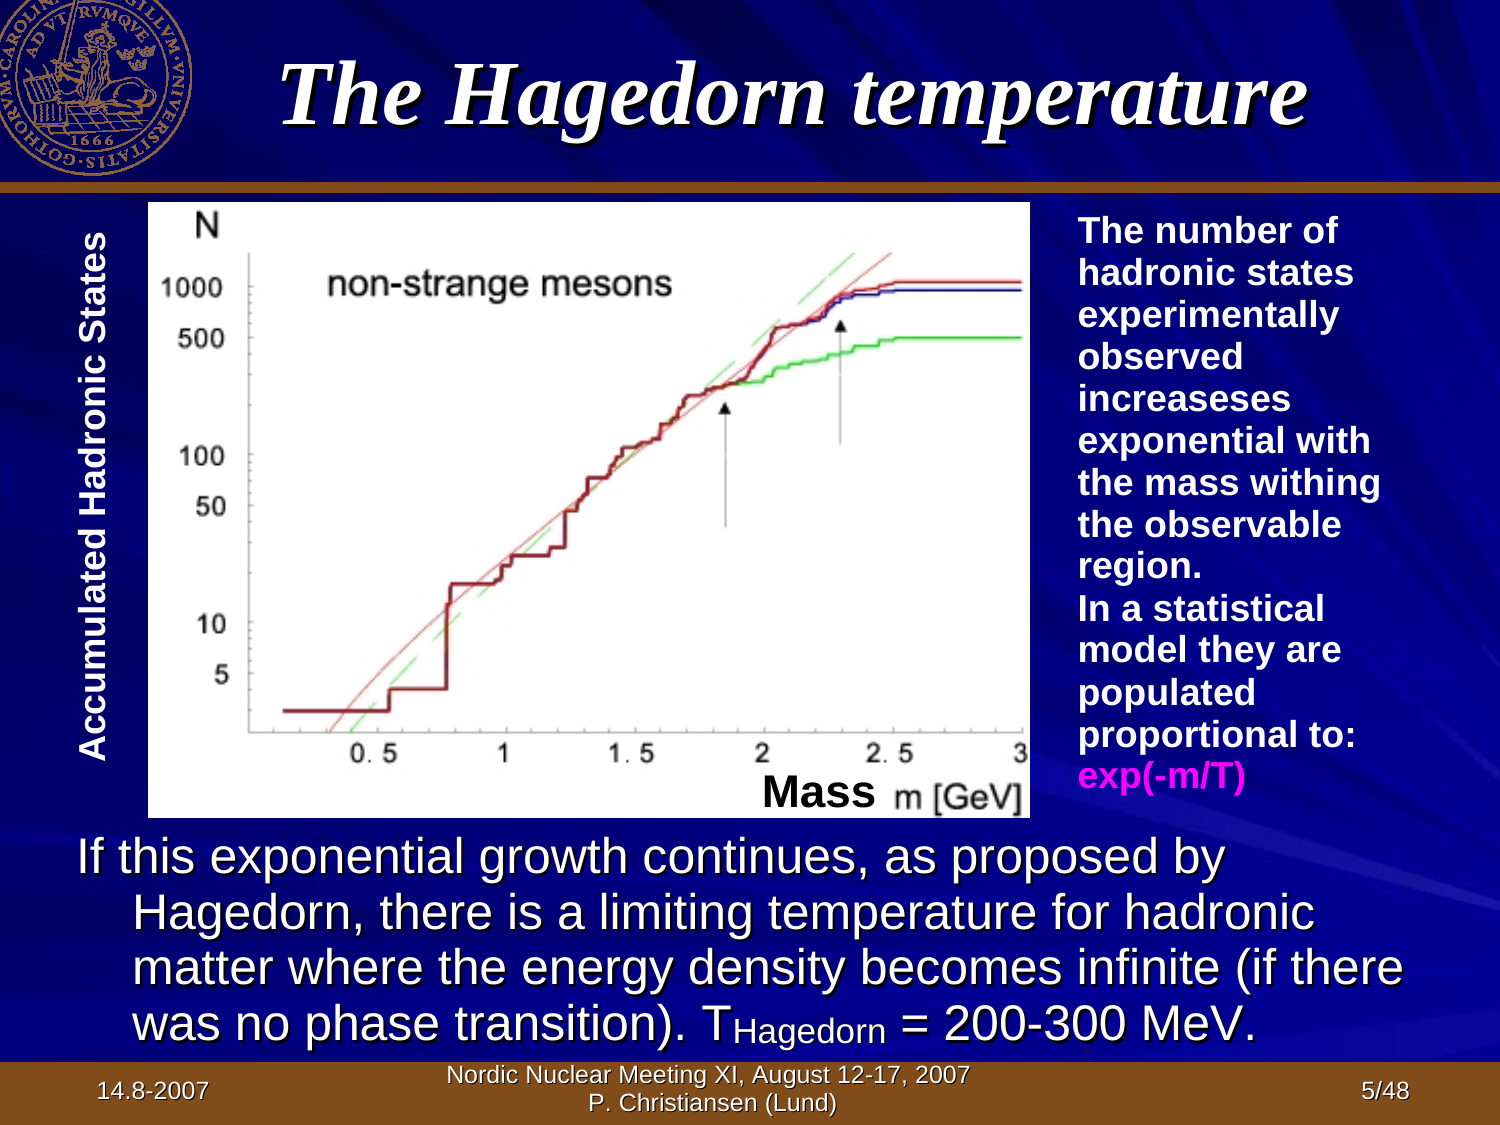

# The Hagedorn temperature
The number of
hadronic states experimentally observed increaseses exponential with the mass withing the observable region.
In a statistical model they are populated proportional to:
exp(-m/T)
Accumulated Hadronic States
Mass
If this exponential growth continues, as proposed by Hagedorn, there is a limiting temperature for hadronic matter where the energy density becomes infinite (if there was no phase transition). THagedorn = 200-300 MeV.
5